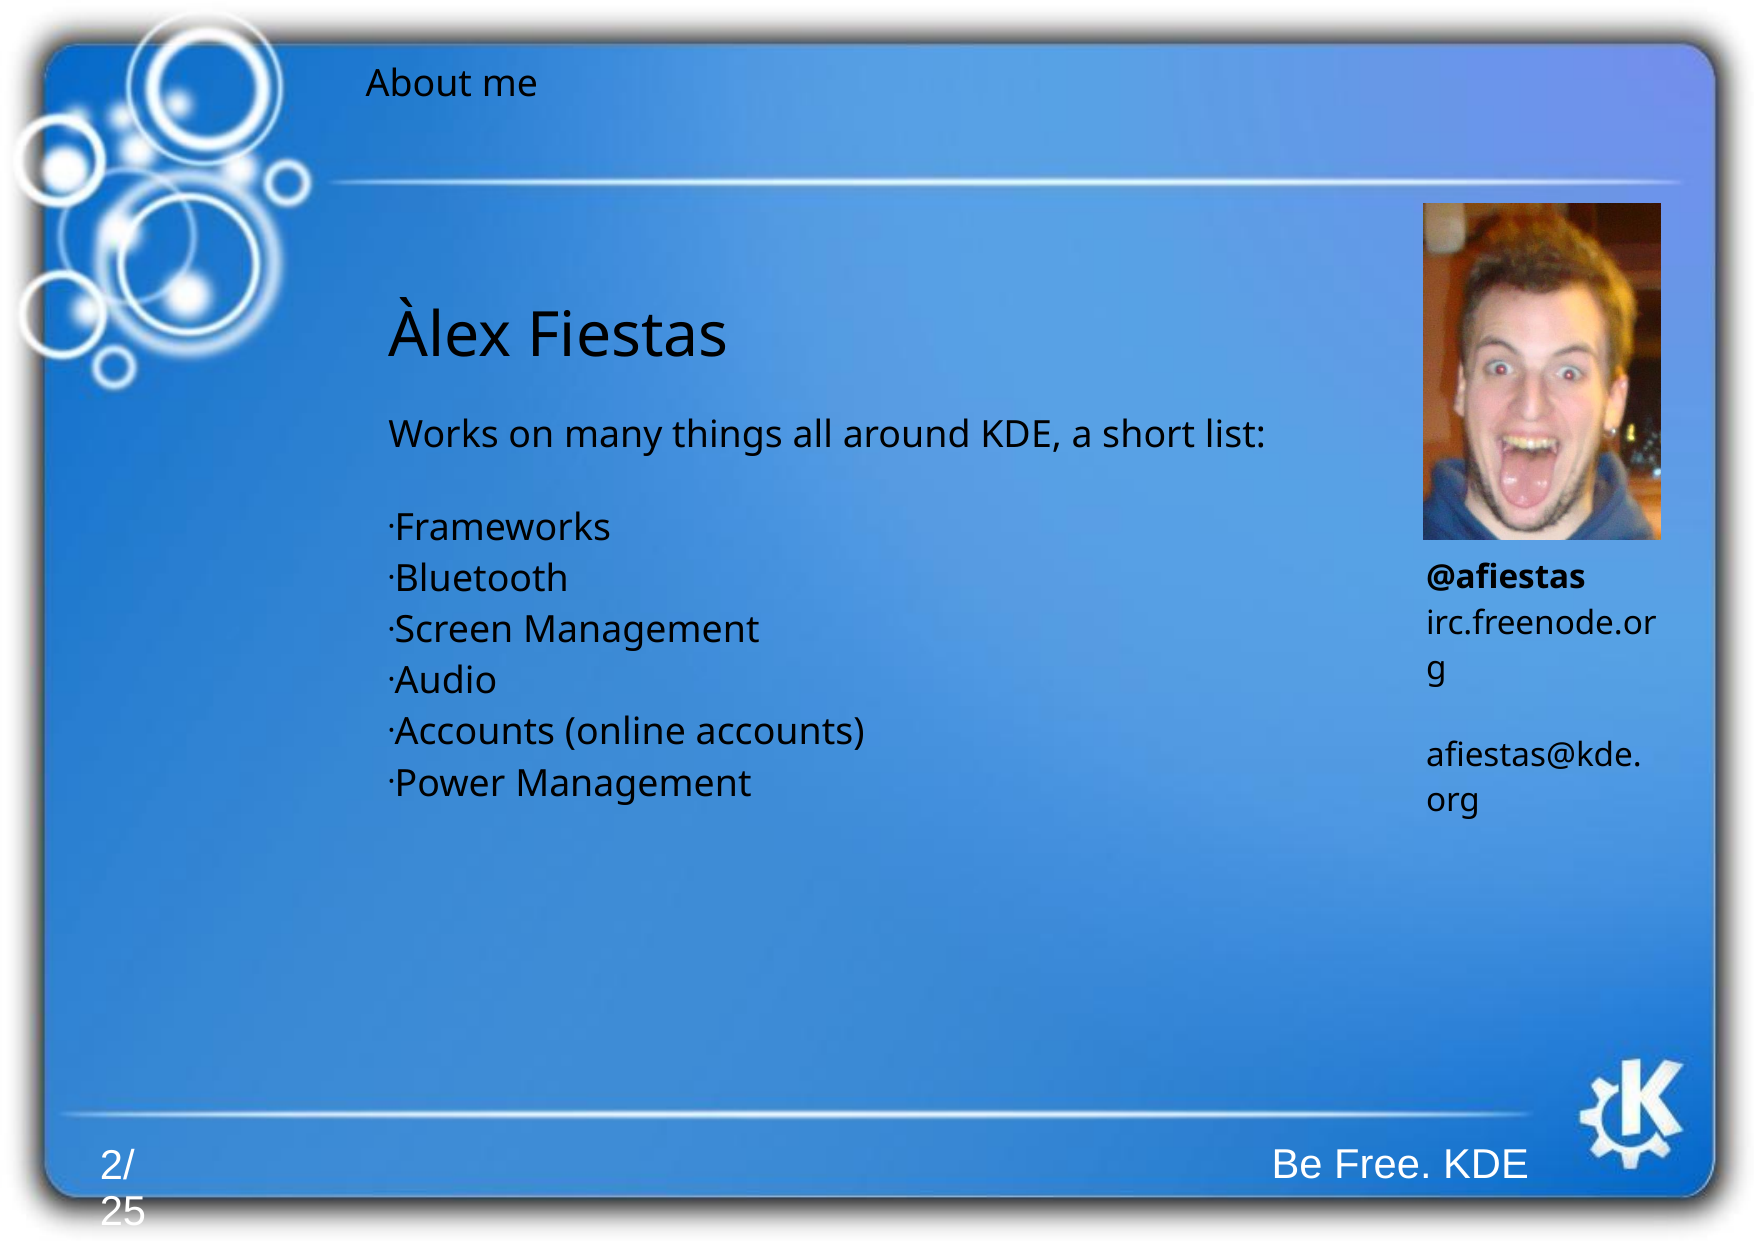

About me
Àlex Fiestas
Works on many things all around KDE, a short list:
Frameworks
Bluetooth
Screen Management
Audio
Accounts (online accounts)
Power Management
@afiestas
irc.freenode.org
afiestas@kde.org